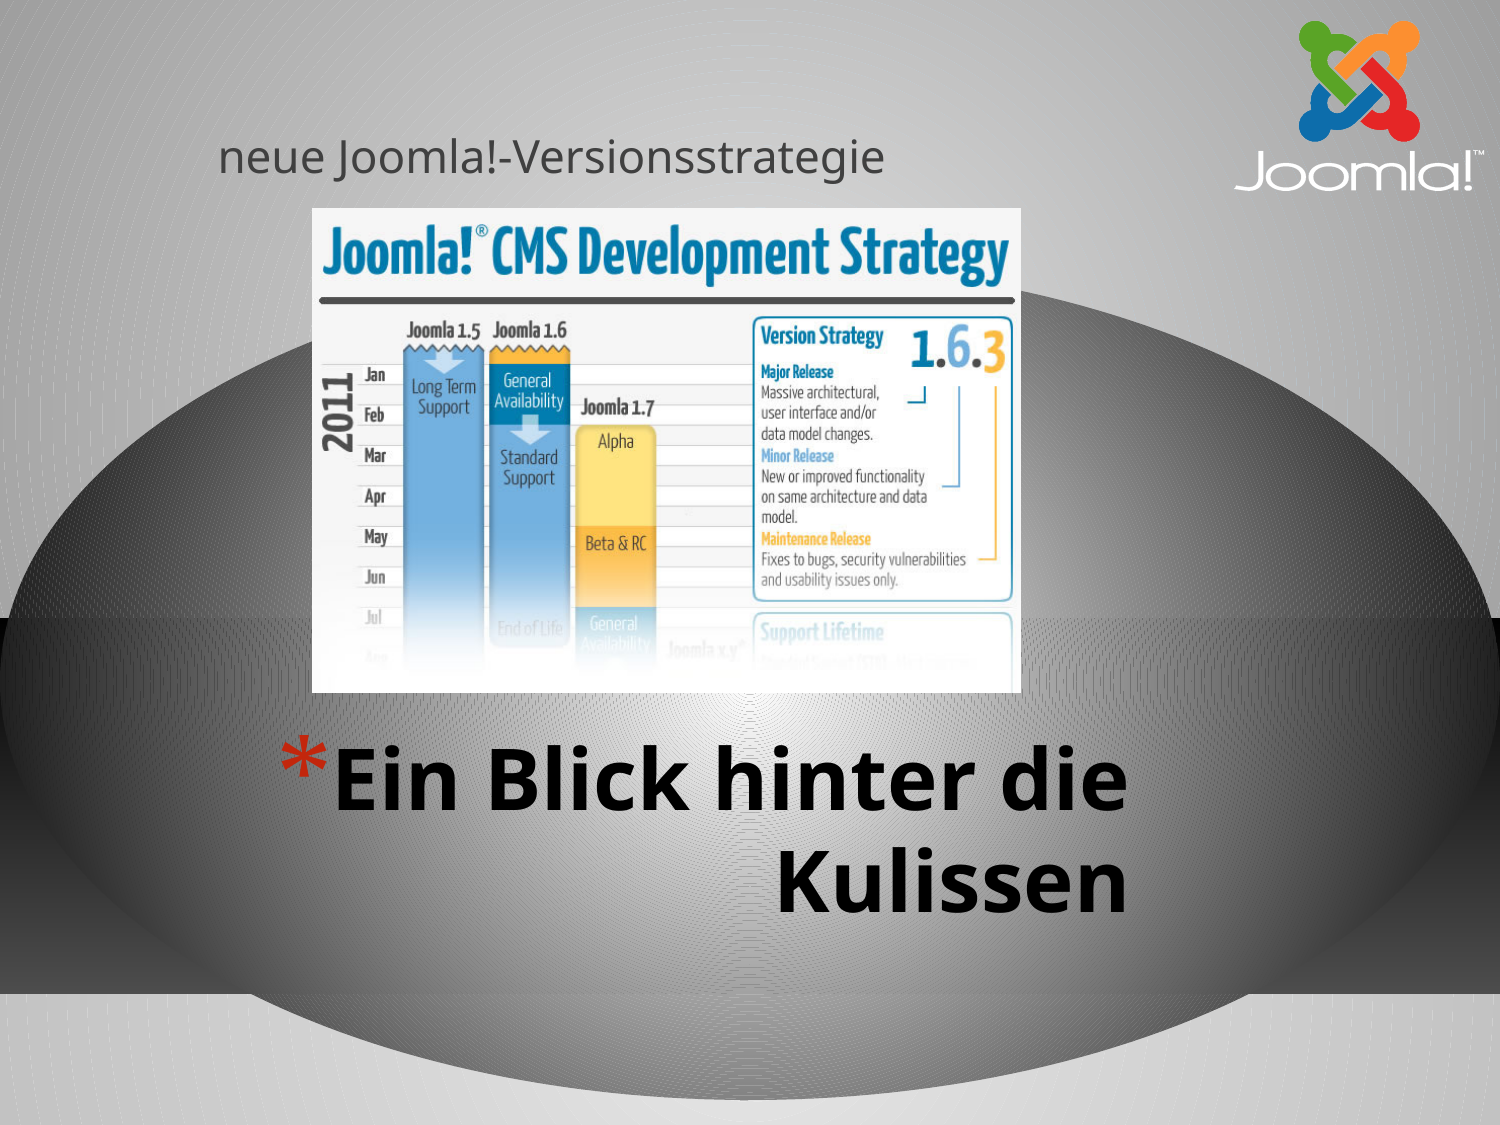

neue Joomla!-Versionsstrategie
# Ein Blick hinter die Kulissen